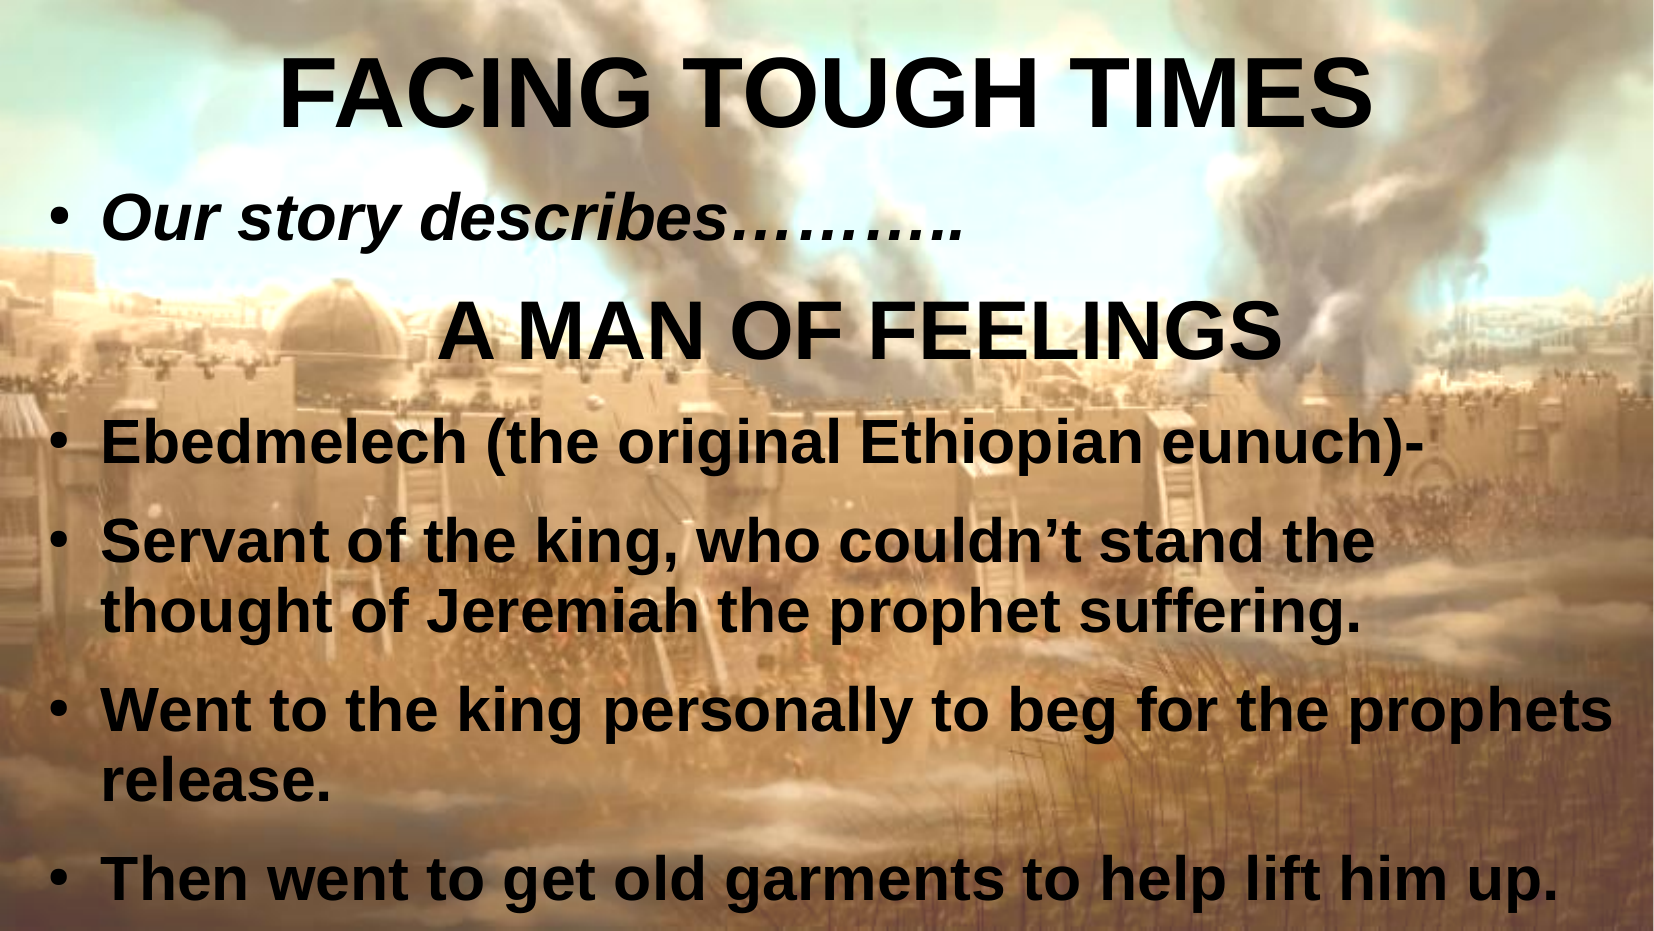

# FACING TOUGH TIMES
Our story describes………..
A MAN OF FEELINGS
Ebedmelech (the original Ethiopian eunuch)-
Servant of the king, who couldn’t stand the thought of Jeremiah the prophet suffering.
Went to the king personally to beg for the prophets release.
Then went to get old garments to help lift him up.